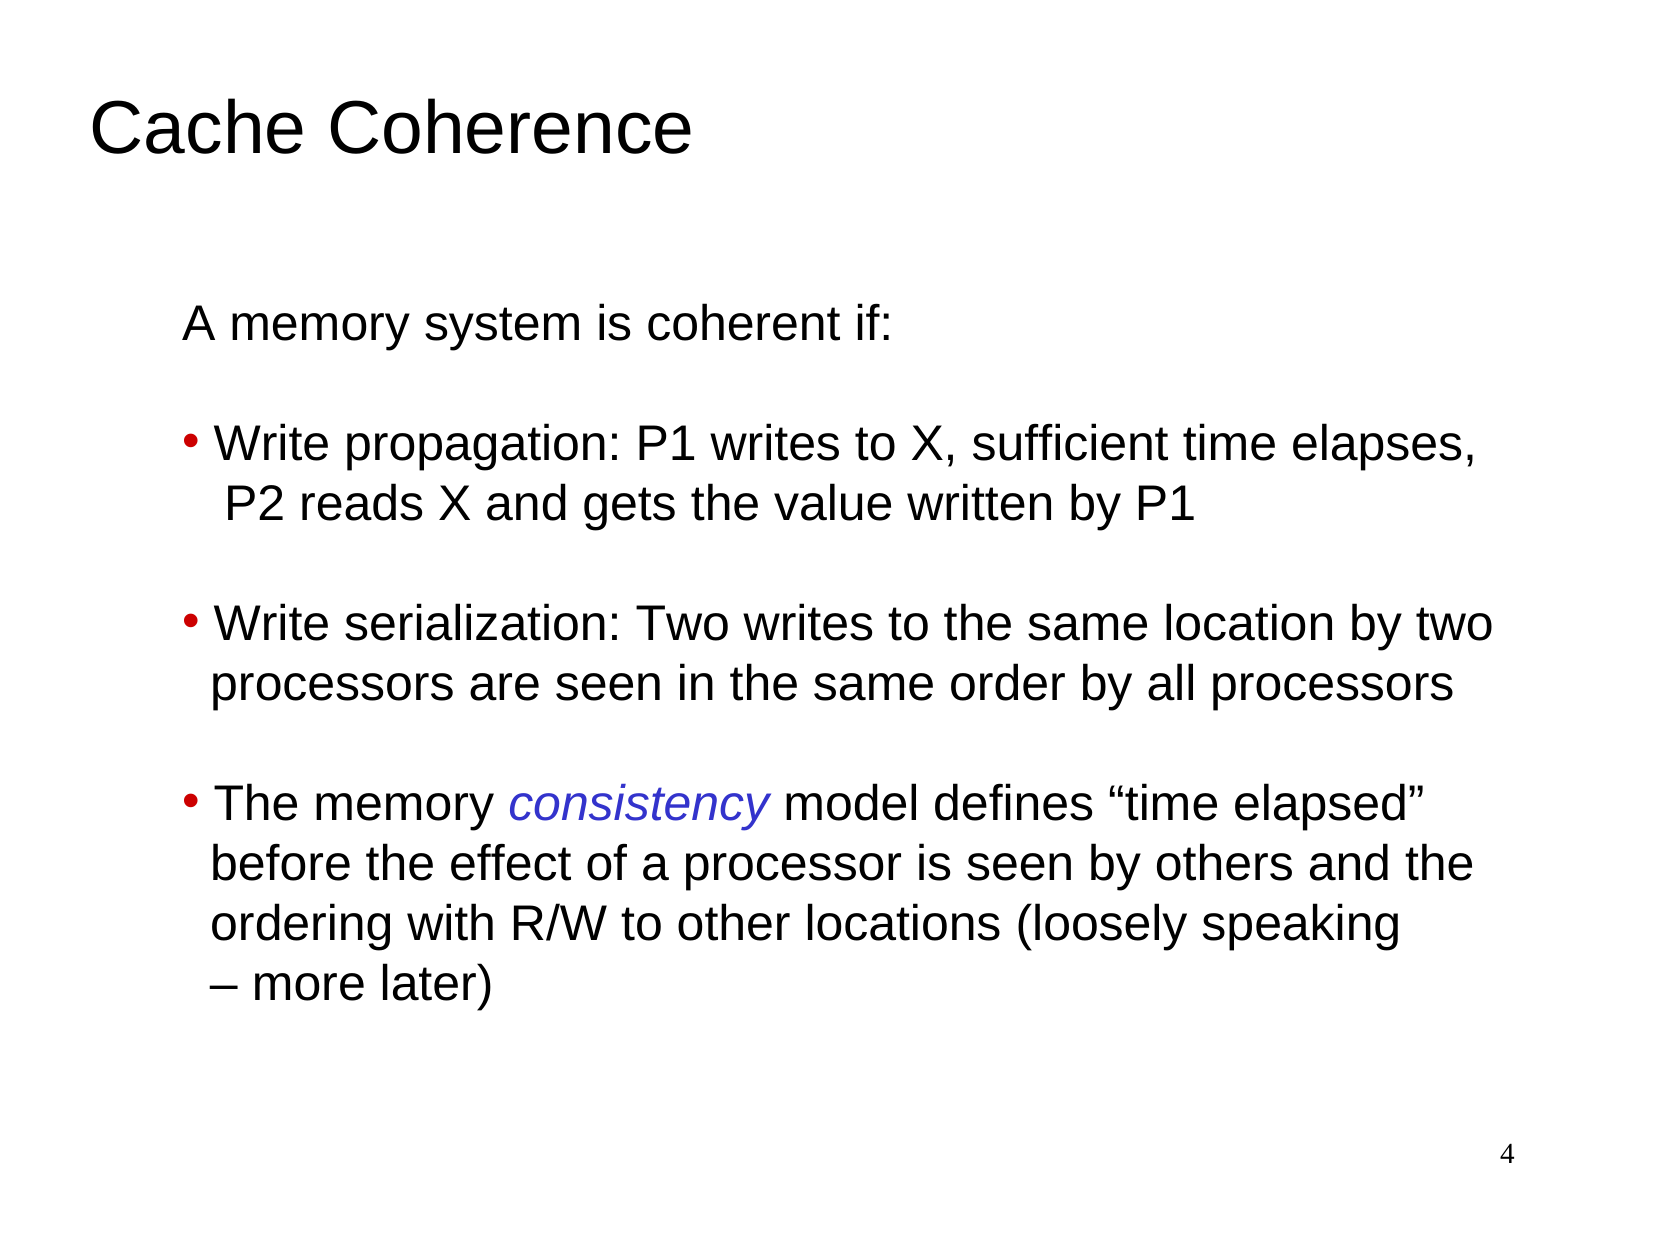

Cache Coherence
A memory system is coherent if:
 Write propagation: P1 writes to X, sufficient time elapses,
 P2 reads X and gets the value written by P1
 Write serialization: Two writes to the same location by two
 processors are seen in the same order by all processors
 The memory consistency model defines “time elapsed”
 before the effect of a processor is seen by others and the
 ordering with R/W to other locations (loosely speaking
 – more later)